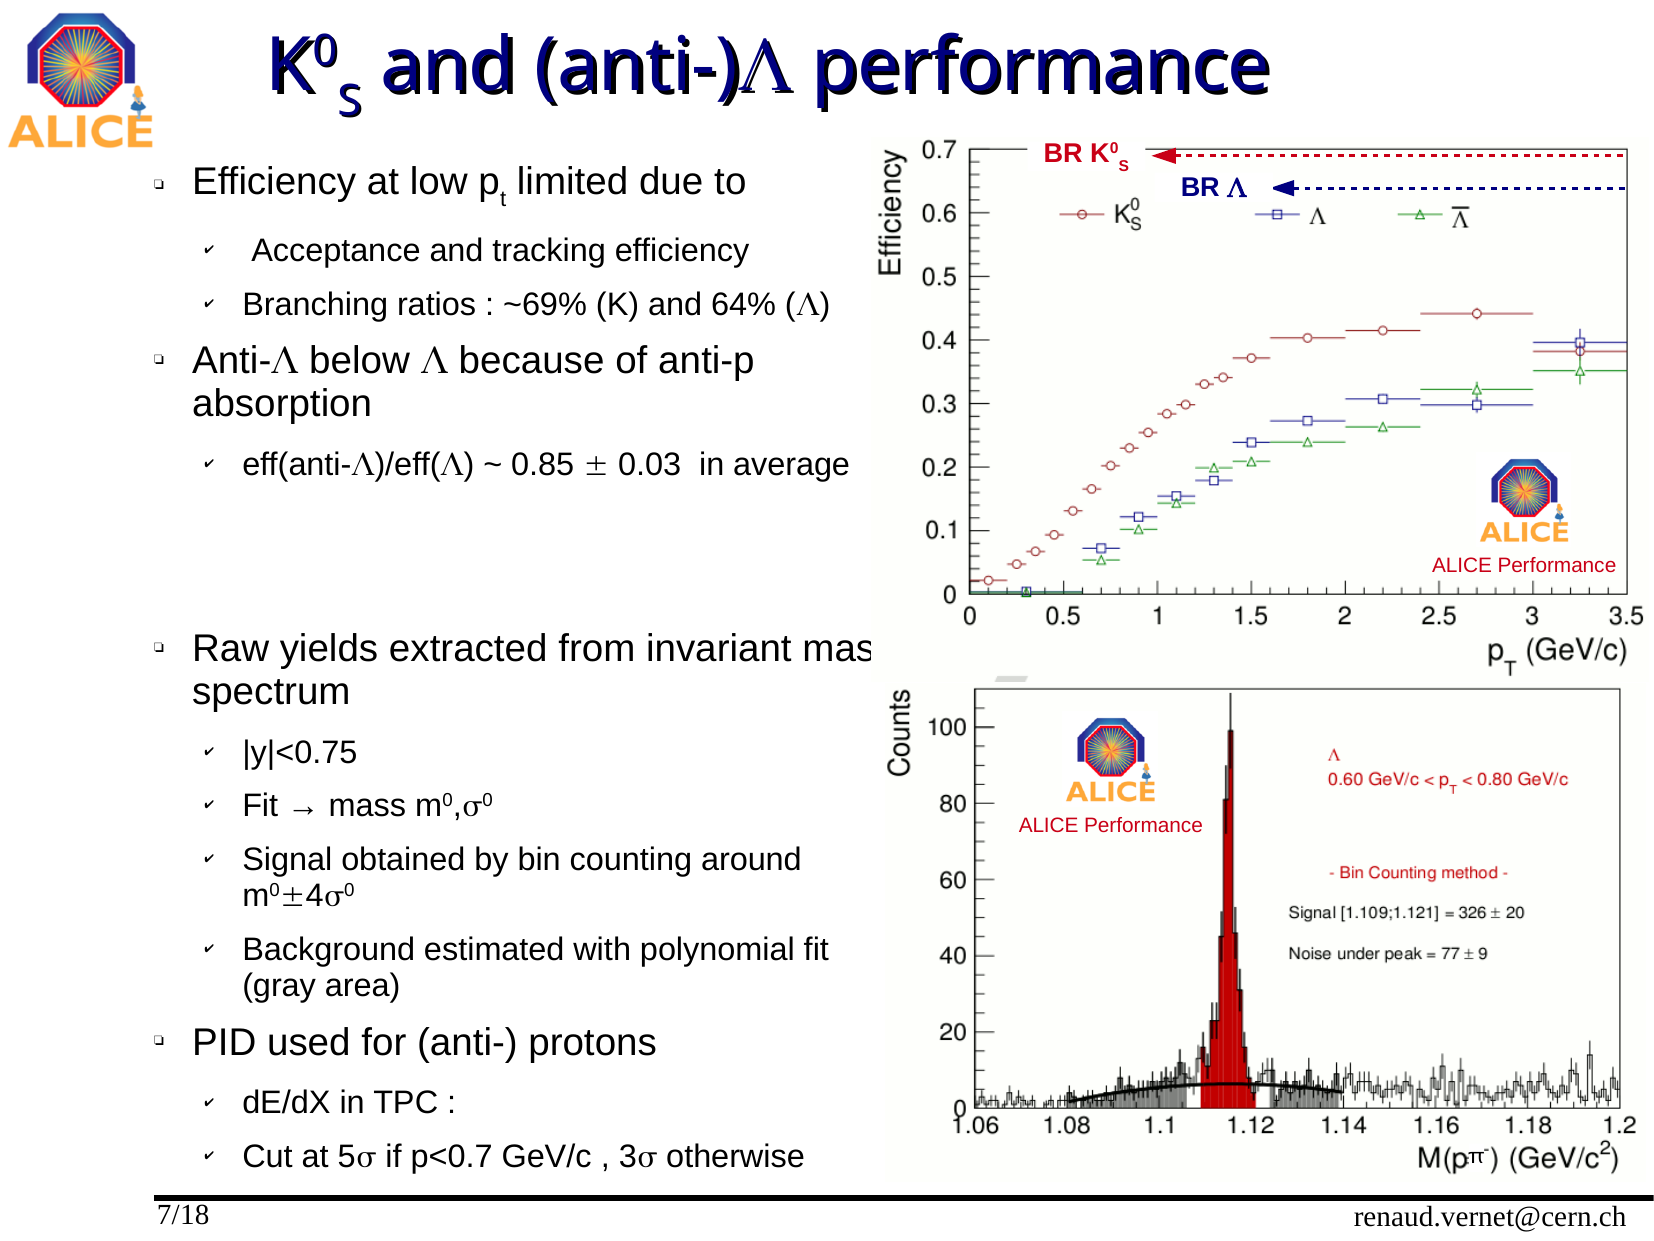

# K0S and (anti-) performance
BR K0S
Efficiency at low pt limited due to
 Acceptance and tracking efficiency
Branching ratios : ~69% (K) and 64% ()
Anti- below  because of anti-p absorption
eff(anti-)/eff() ~ 0.85  0.03 in average
Raw yields extracted from invariant mass spectrum
|y|<0.75
Fit → mass m0,0
Signal obtained by bin counting around m040
Background estimated with polynomial fit (gray area)
PID used for (anti-) protons
dE/dX in TPC :
Cut at 5 if p<0.7 GeV/c , 3 otherwise
BR 
ALICE Performance
ALICE Performance
